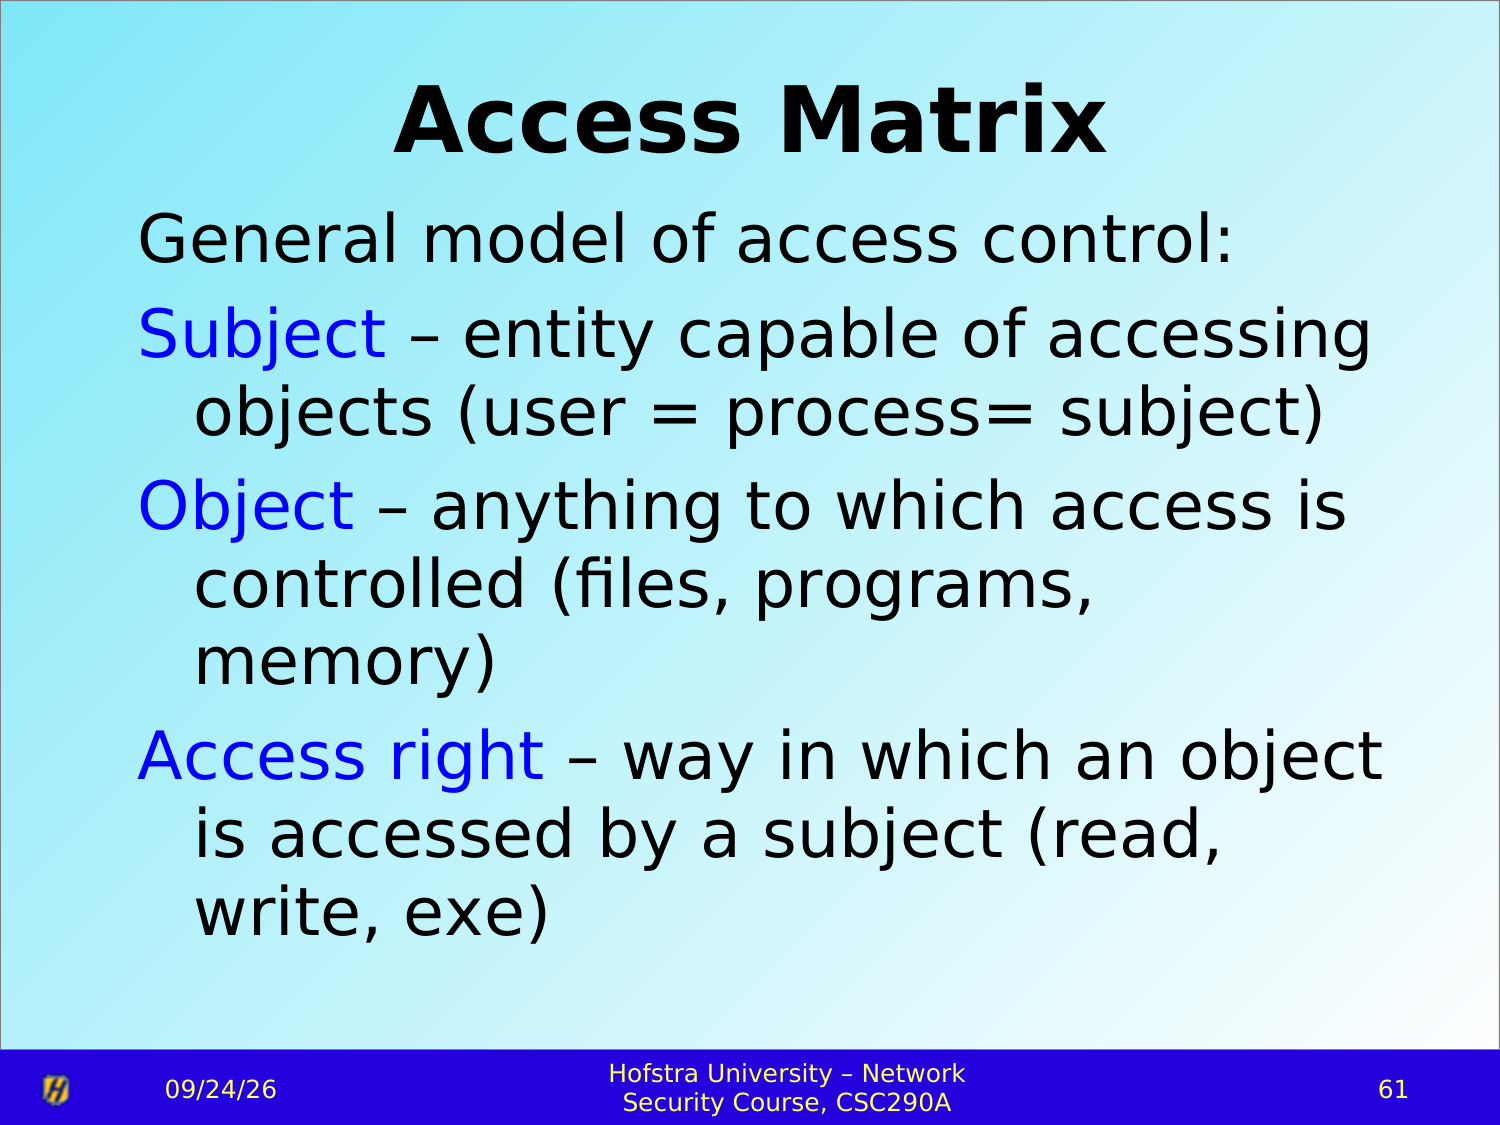

# Access Matrix
General model of access control:
Subject – entity capable of accessing objects (user = process= subject)
Object – anything to which access is controlled (files, programs, memory)
Access right – way in which an object is accessed by a subject (read, write, exe)
61